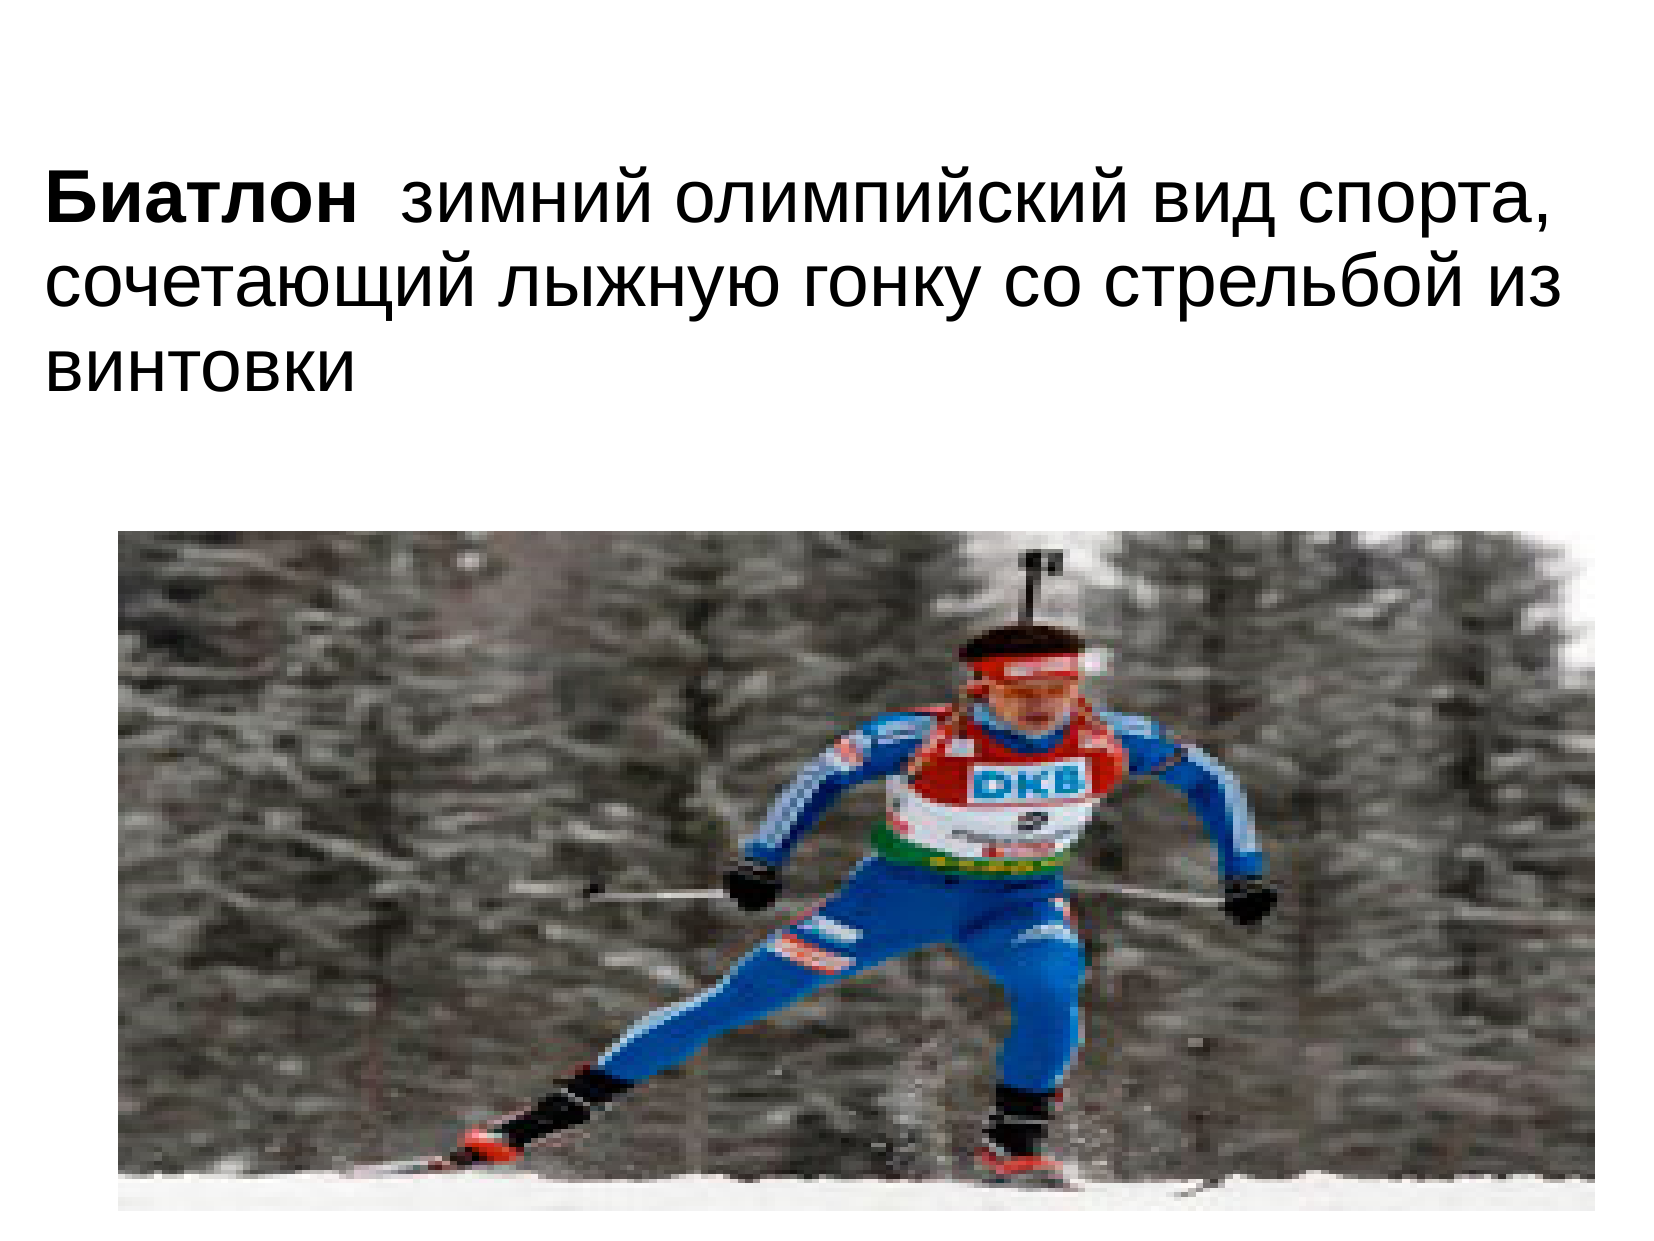

Биатлон зимний олимпийский вид спорта, сочетающий лыжную гонку со стрельбой из винтовки